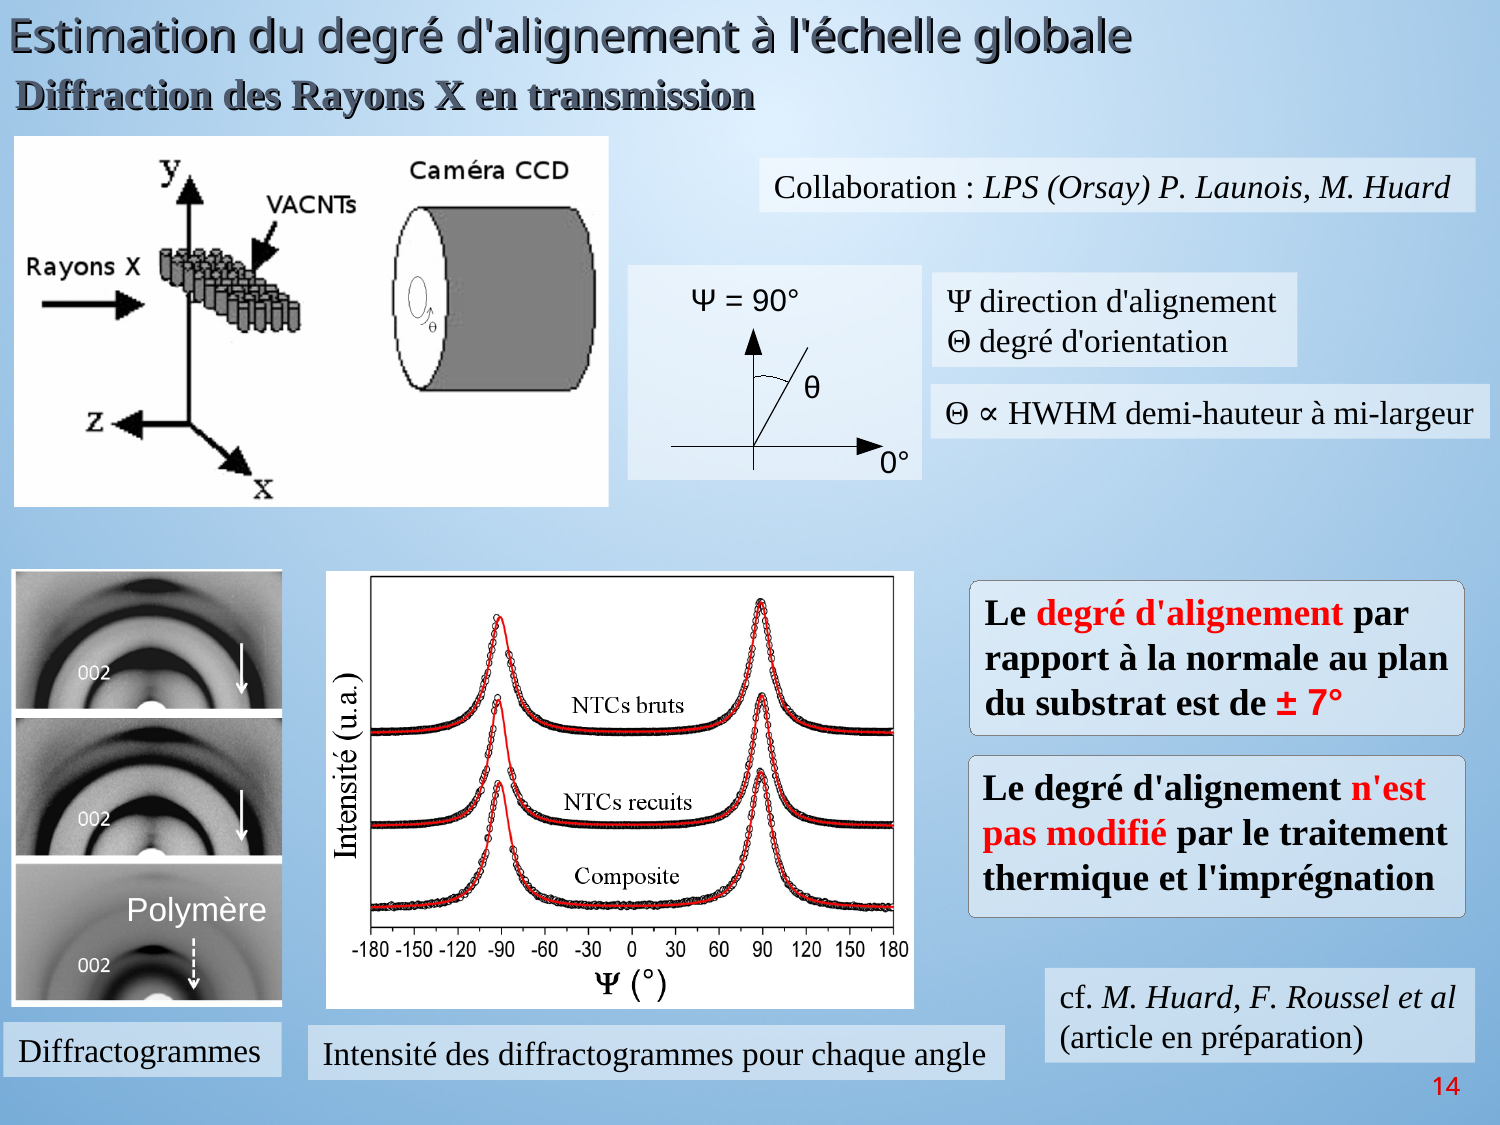

Estimation du degré d'alignement à l'échelle globale
Diffraction des Rayons X en transmission
Collaboration : LPS (Orsay) P. Launois, M. Huard
Ψ = 90°
θ
0°
Ψ direction d'alignement
Θ degré d'orientation
Θ ∝ HWHM demi-hauteur à mi-largeur
Polymère
Le degré d'alignement par rapport à la normale au plan du substrat est de ± 7°
Le degré d'alignement n'est pas modifié par le traitement thermique et l'imprégnation
cf. M. Huard, F. Roussel et al (article en préparation)
Diffractogrammes
Intensité des diffractogrammes pour chaque angle